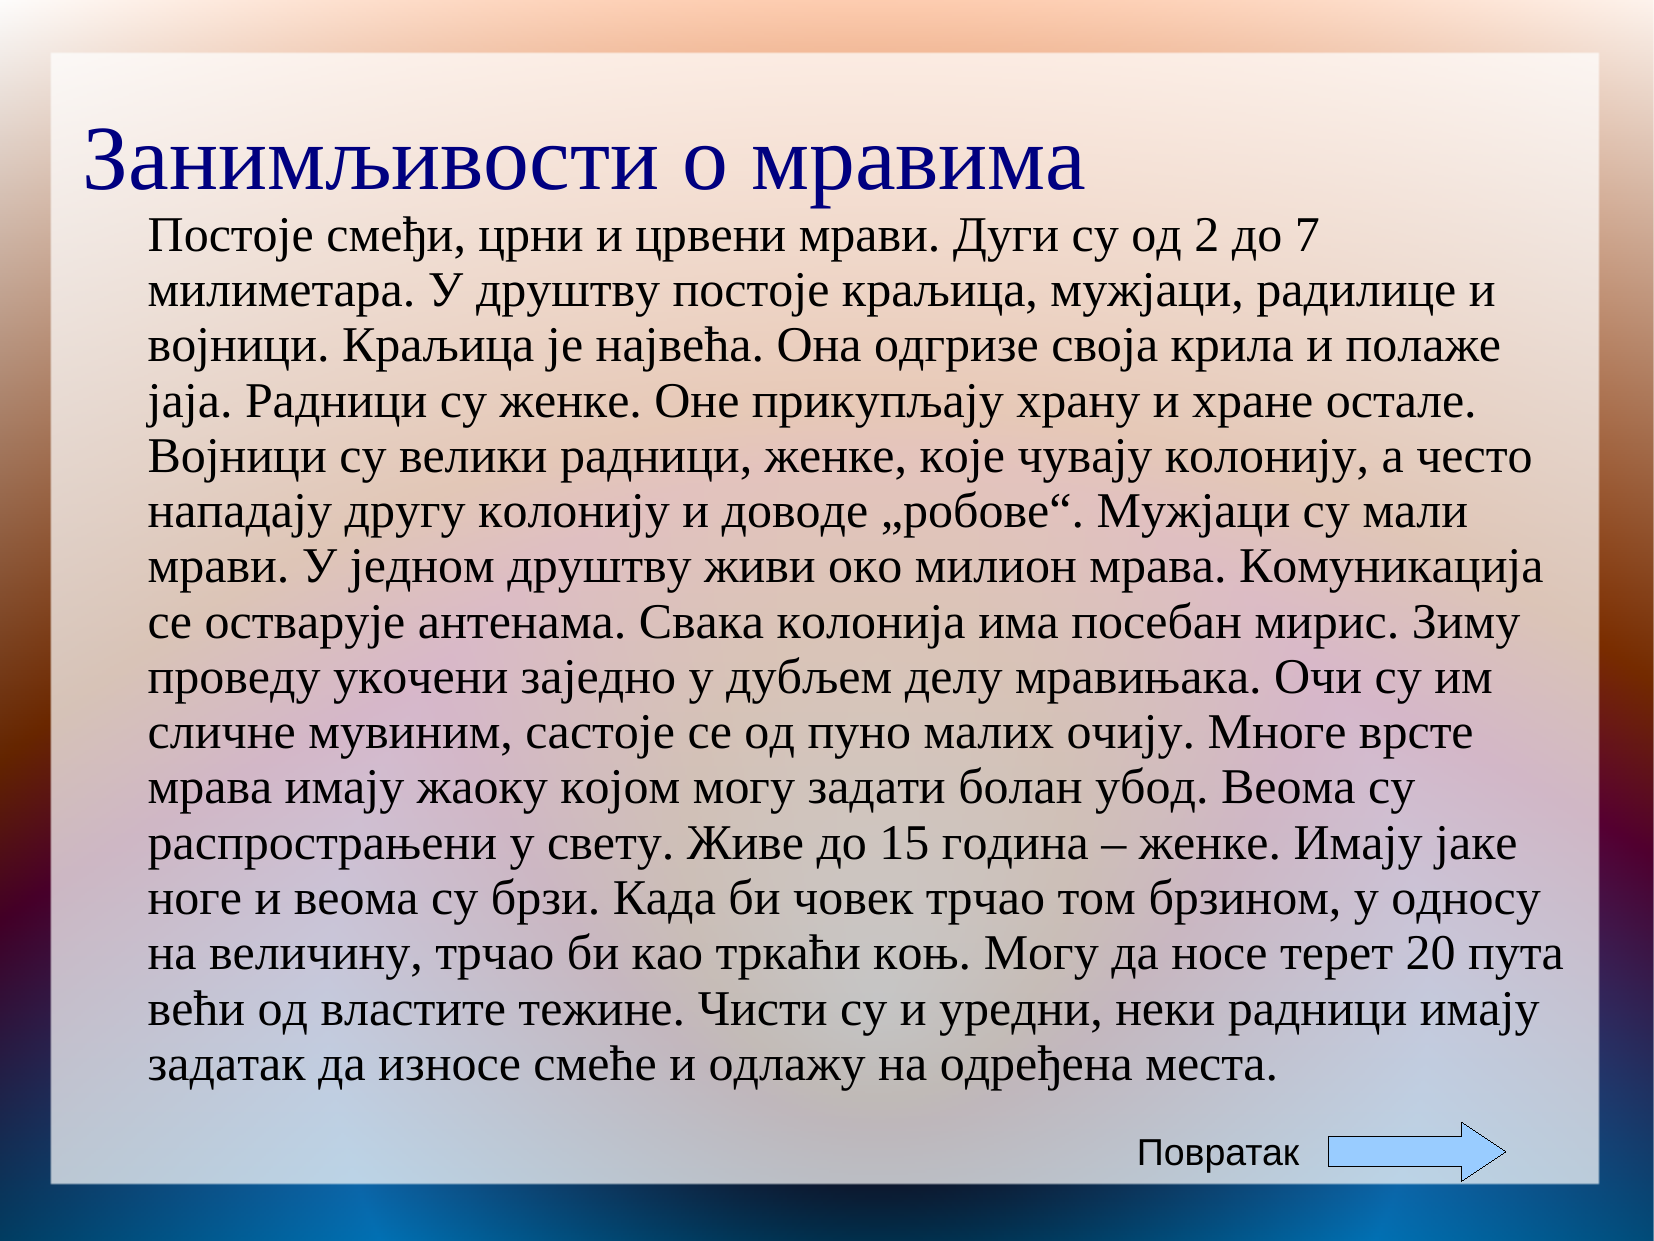

# Занимљивости о мравима
Постоје смеђи, црни и црвени мрави. Дуги су од 2 до 7 милиметара. У друштву постоје краљица, мужјаци, радилице и војници. Краљица је највећа. Она одгризе своја крила и полаже јаја. Радници су женке. Оне прикупљају храну и хране остале. Војници су велики радници, женке, које чувају колонију, а често нападају другу колонију и доводе „робове“. Мужјаци су мали мрави. У једном друштву живи око милион мрава. Комуникација се остварује антенама. Свака колонија има посебан мирис. Зиму проведу укочени заједно у дубљем делу мравињака. Очи су им сличне мувиним, састоје се од пуно малих очију. Многе врсте мрава имају жаоку којом могу задати болан убод. Веома су распрострањени у свету. Живе до 15 година – женке. Имају јаке ноге и веома су брзи. Када би човек трчао том брзином, у односу на величину, трчао би као тркаћи коњ. Могу да носе терет 20 пута већи од властите тежине. Чисти су и уредни, неки радници имају задатак да износе смеће и одлажу на одређена места.
Повратак